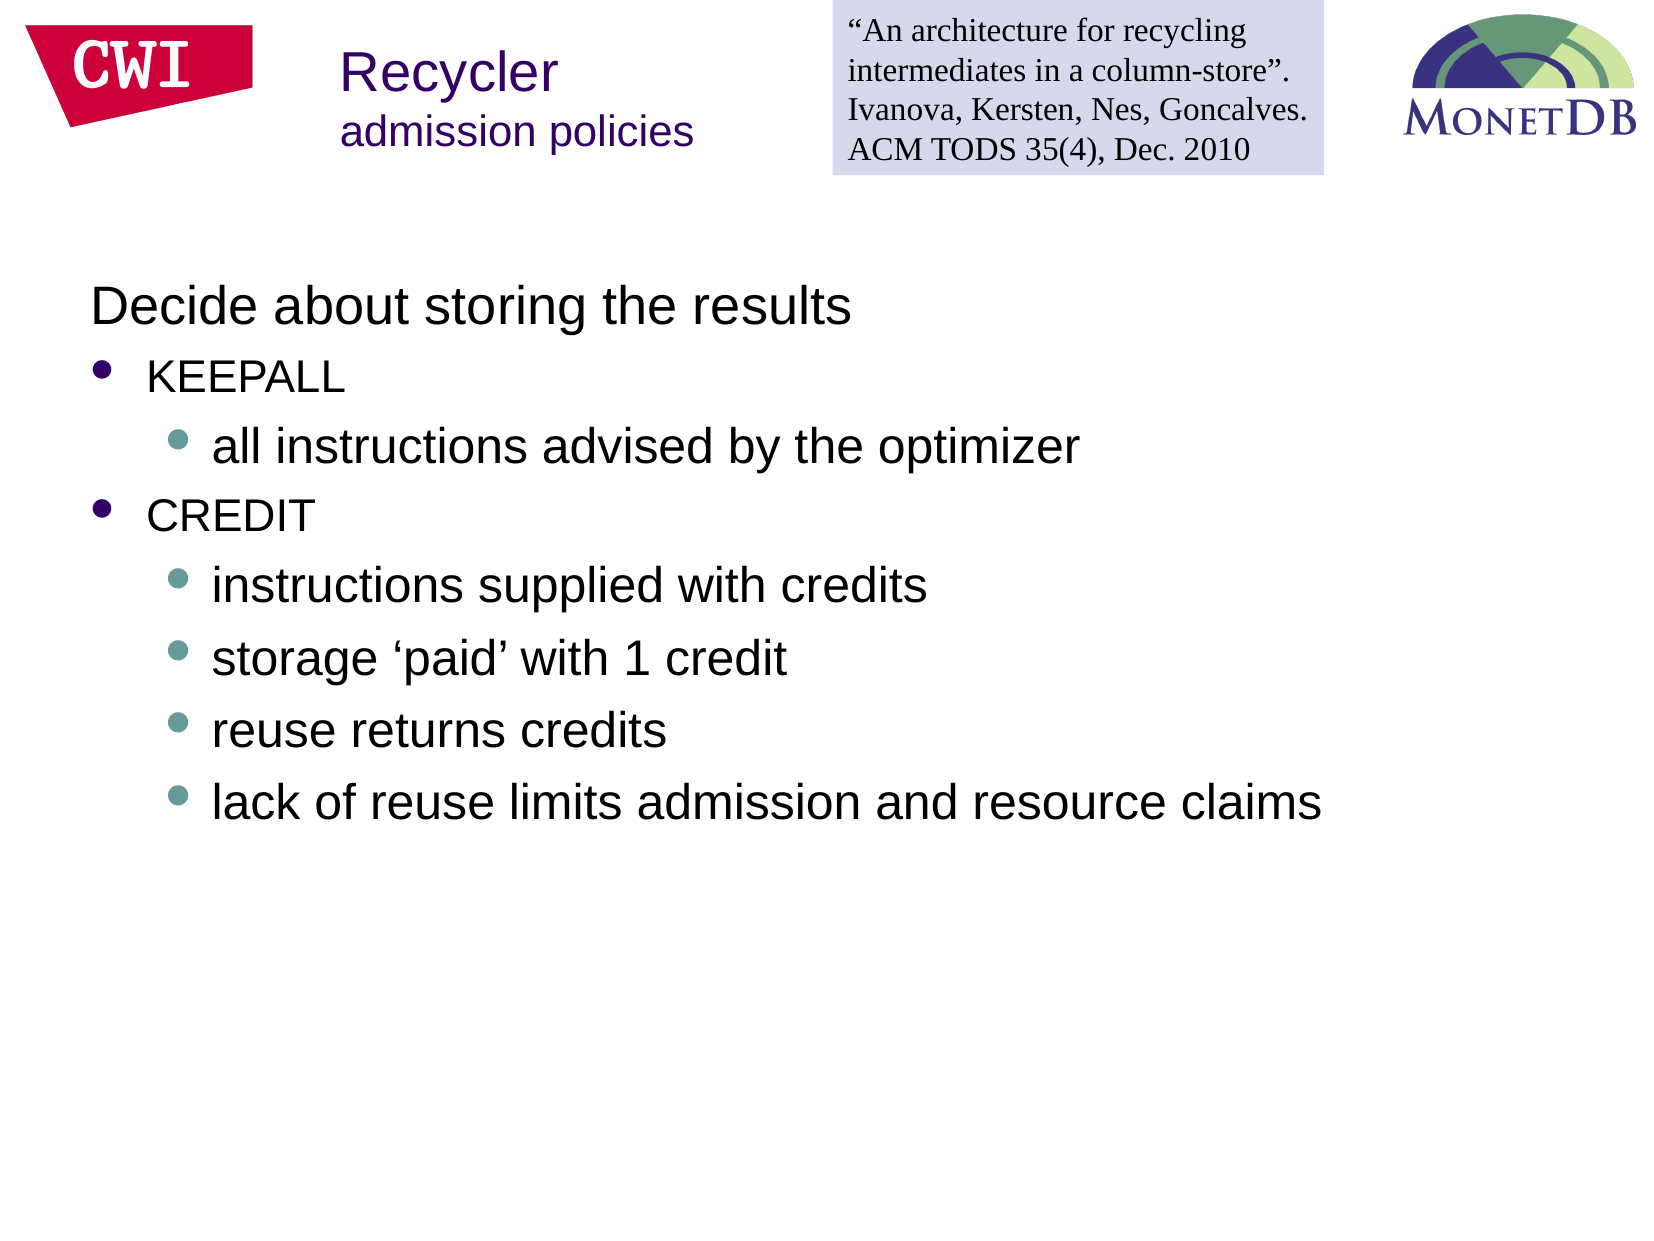

Recycler
admission policies
“An architecture for recycling intermediates in a column-store”.
Ivanova, Kersten, Nes, Goncalves.
ACM TODS 35(4), Dec. 2010
Decide about storing the results
KEEPALL
all instructions advised by the optimizer
CREDIT
instructions supplied with credits
storage ‘paid’ with 1 credit
reuse returns credits
lack of reuse limits admission and resource claims